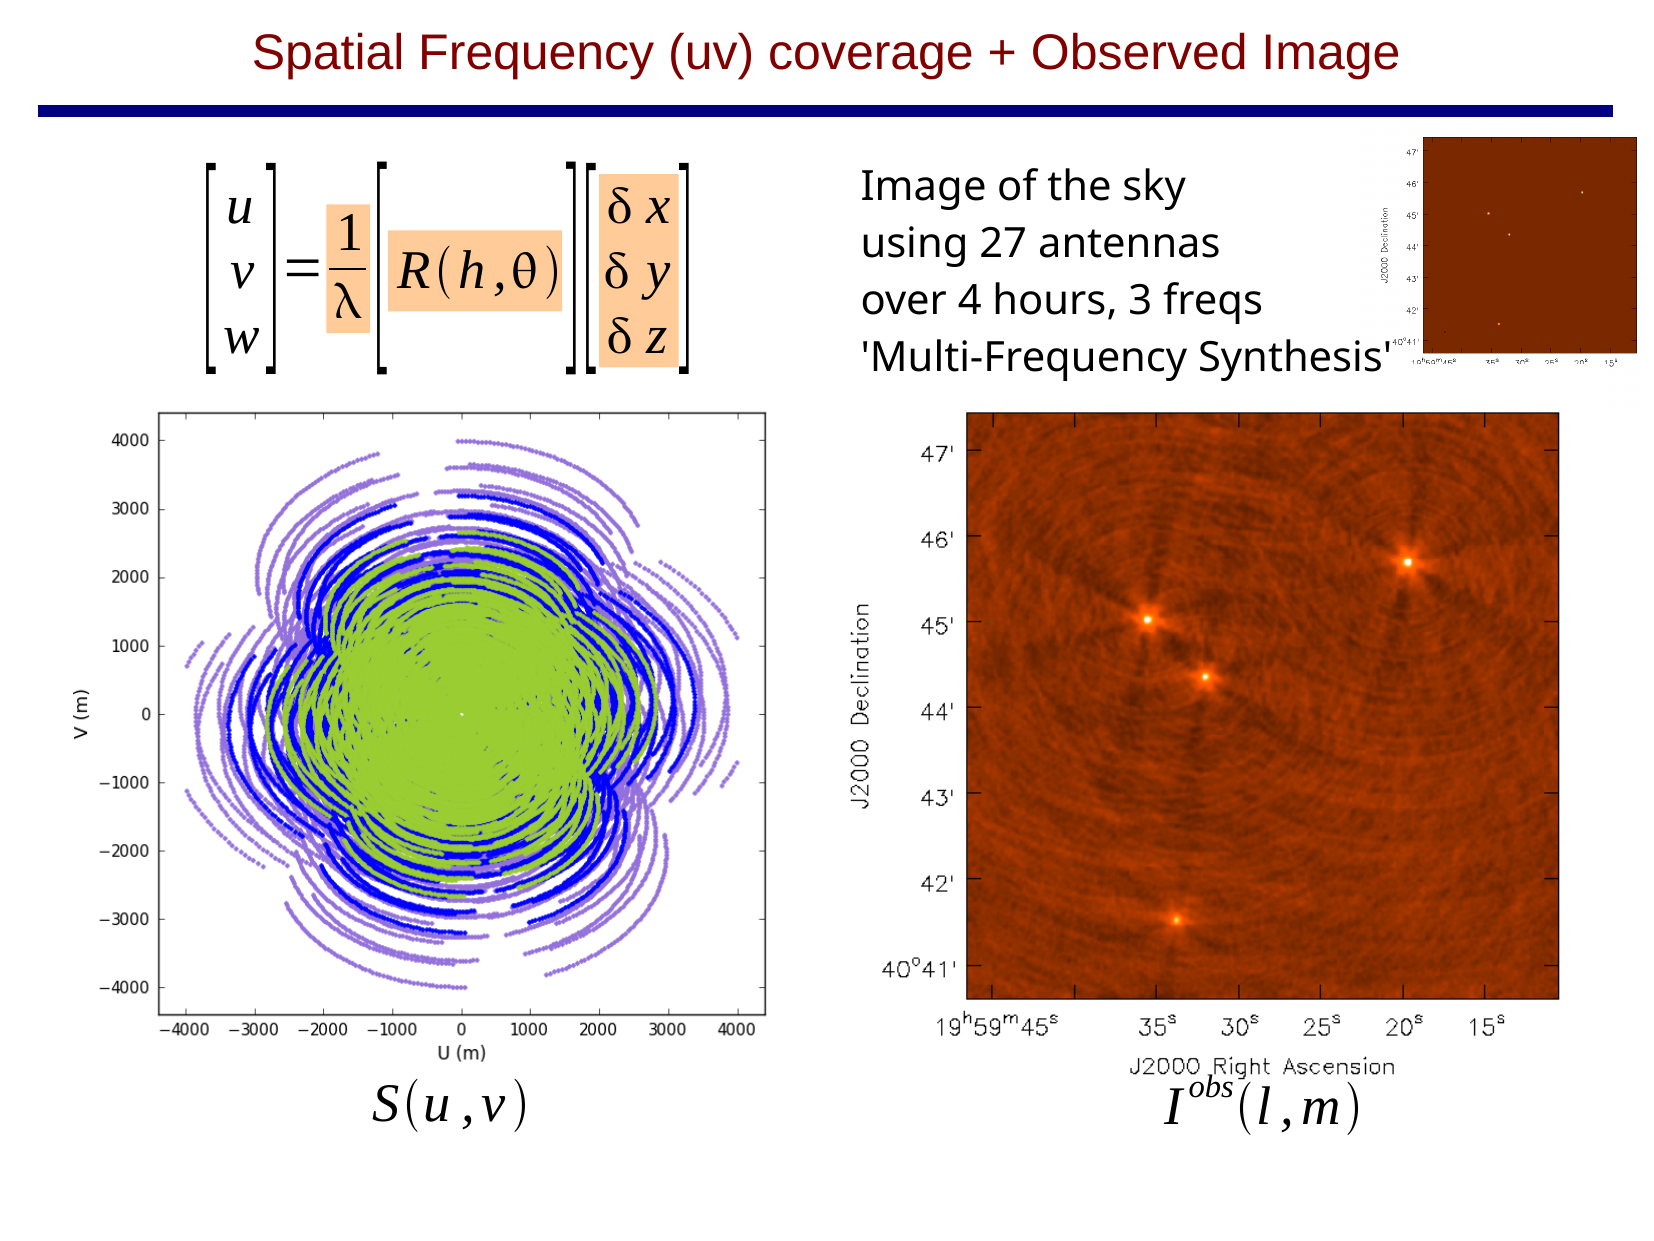

# Spatial Frequency (uv) coverage + Observed Image
Image of the sky
using 27 antennas
over 4 hours, 3 freqs
'Multi-Frequency Synthesis'